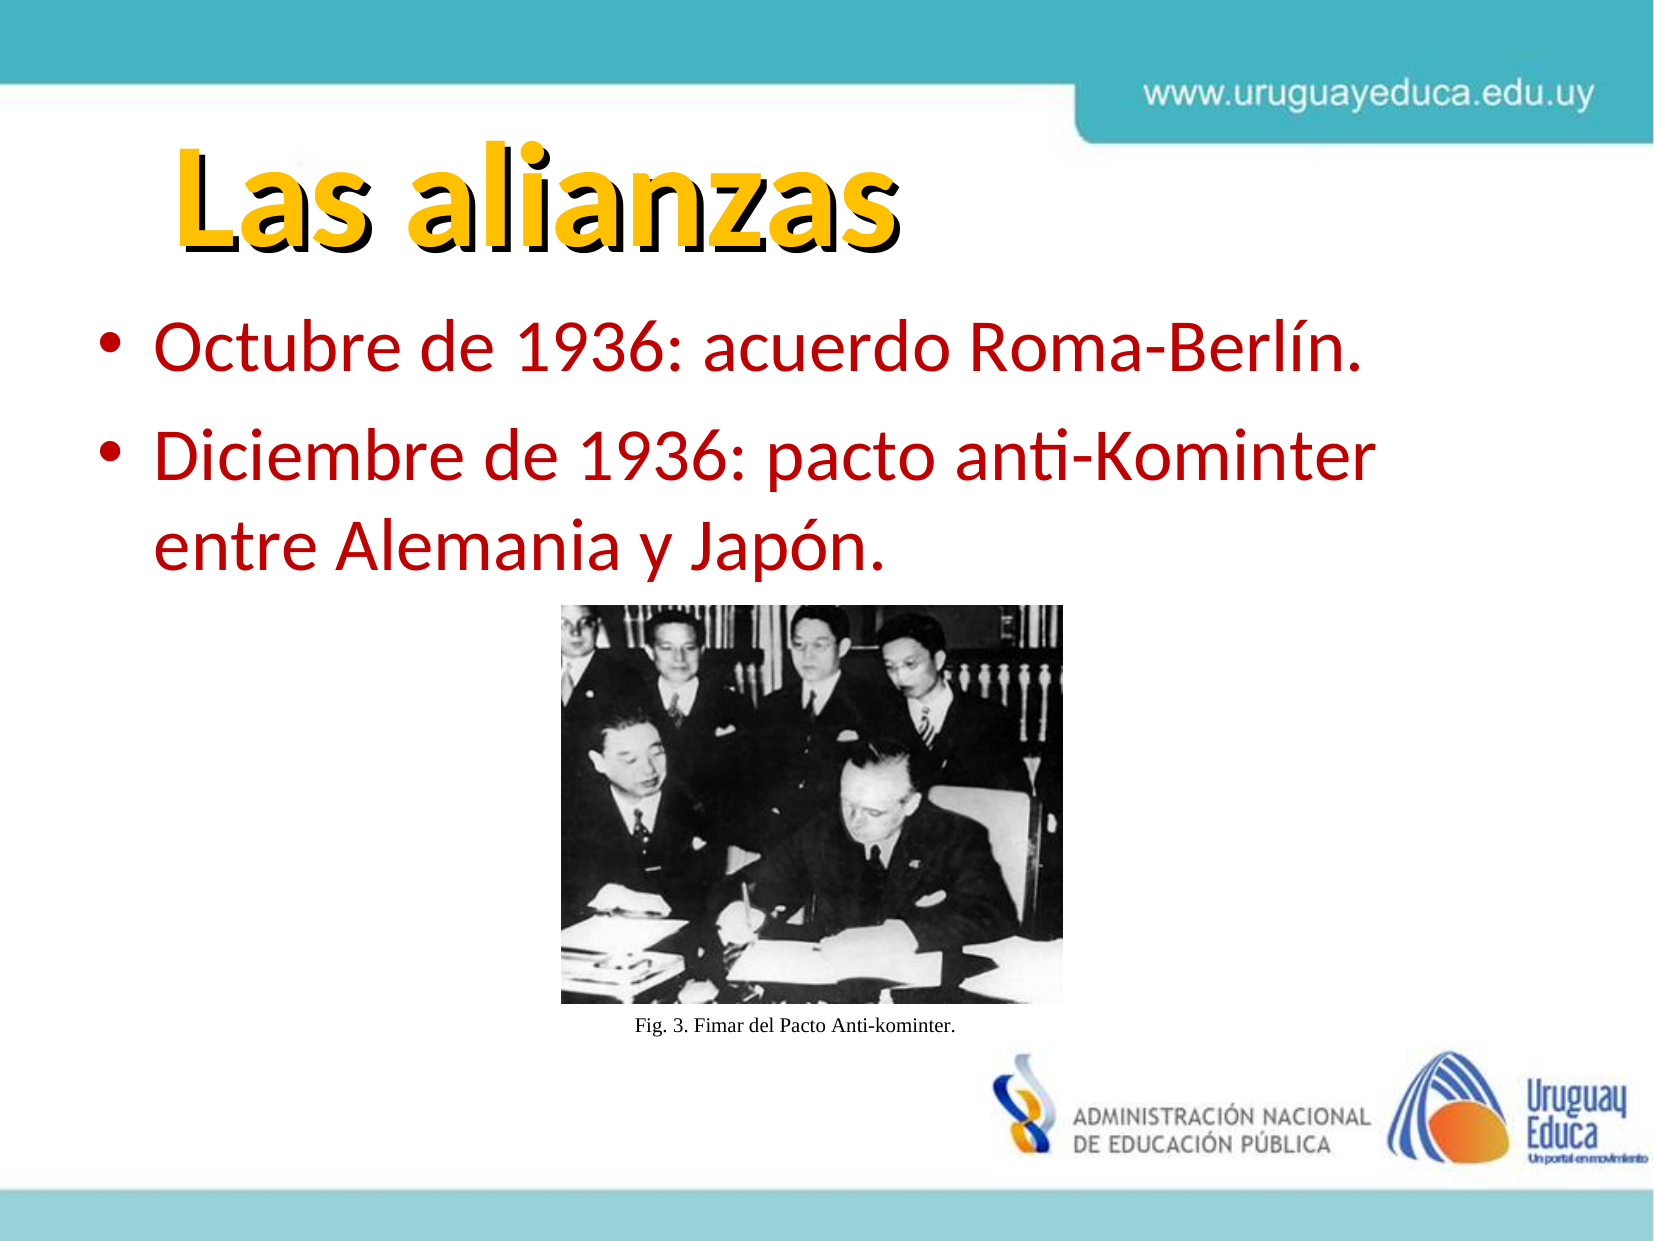

# Las alianzas
Octubre de 1936: acuerdo Roma-Berlín.
Diciembre de 1936: pacto anti-Kominter entre Alemania y Japón.
Fig. 3. Fimar del Pacto Anti-kominter.